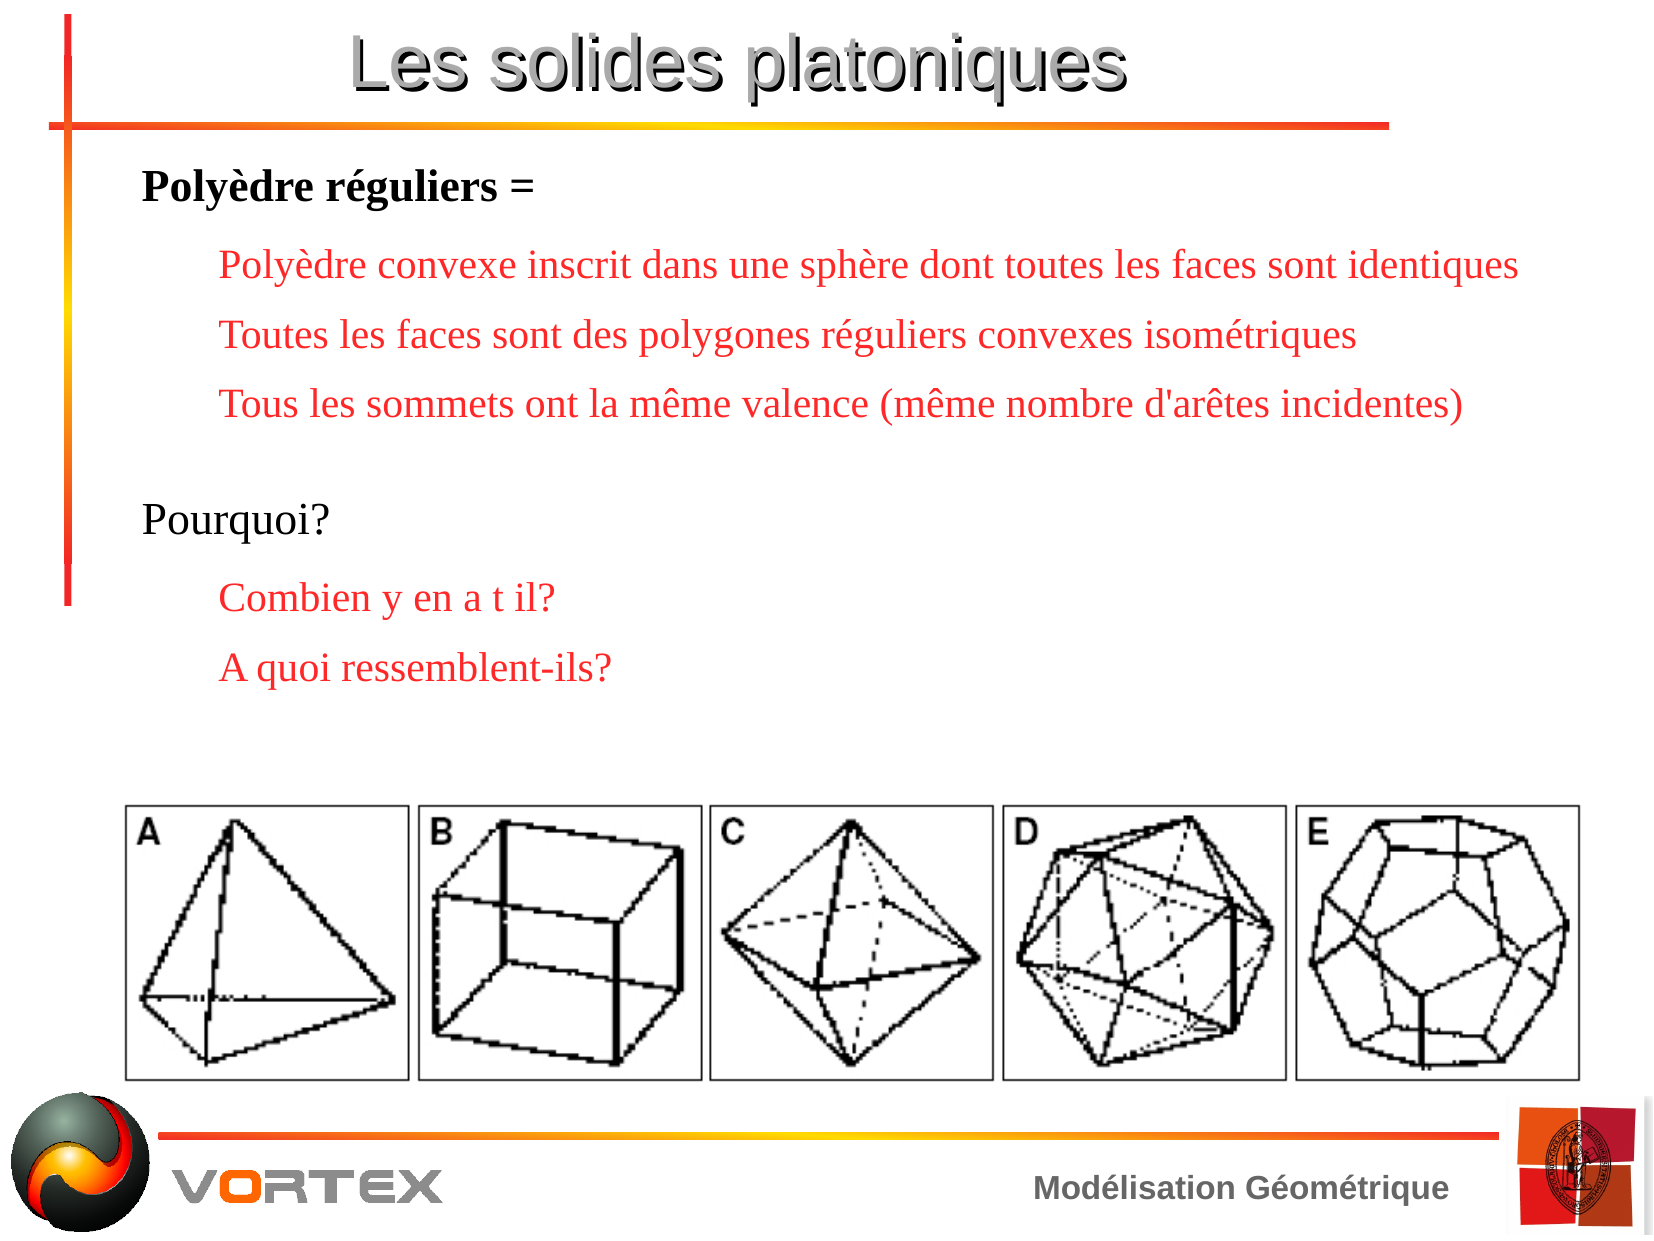

# Les solides platoniques
Polyèdre réguliers =
Polyèdre convexe inscrit dans une sphère dont toutes les faces sont identiques
Toutes les faces sont des polygones réguliers convexes isométriques
Tous les sommets ont la même valence (même nombre d'arêtes incidentes)
Pourquoi?
Combien y en a t il?
A quoi ressemblent-ils?